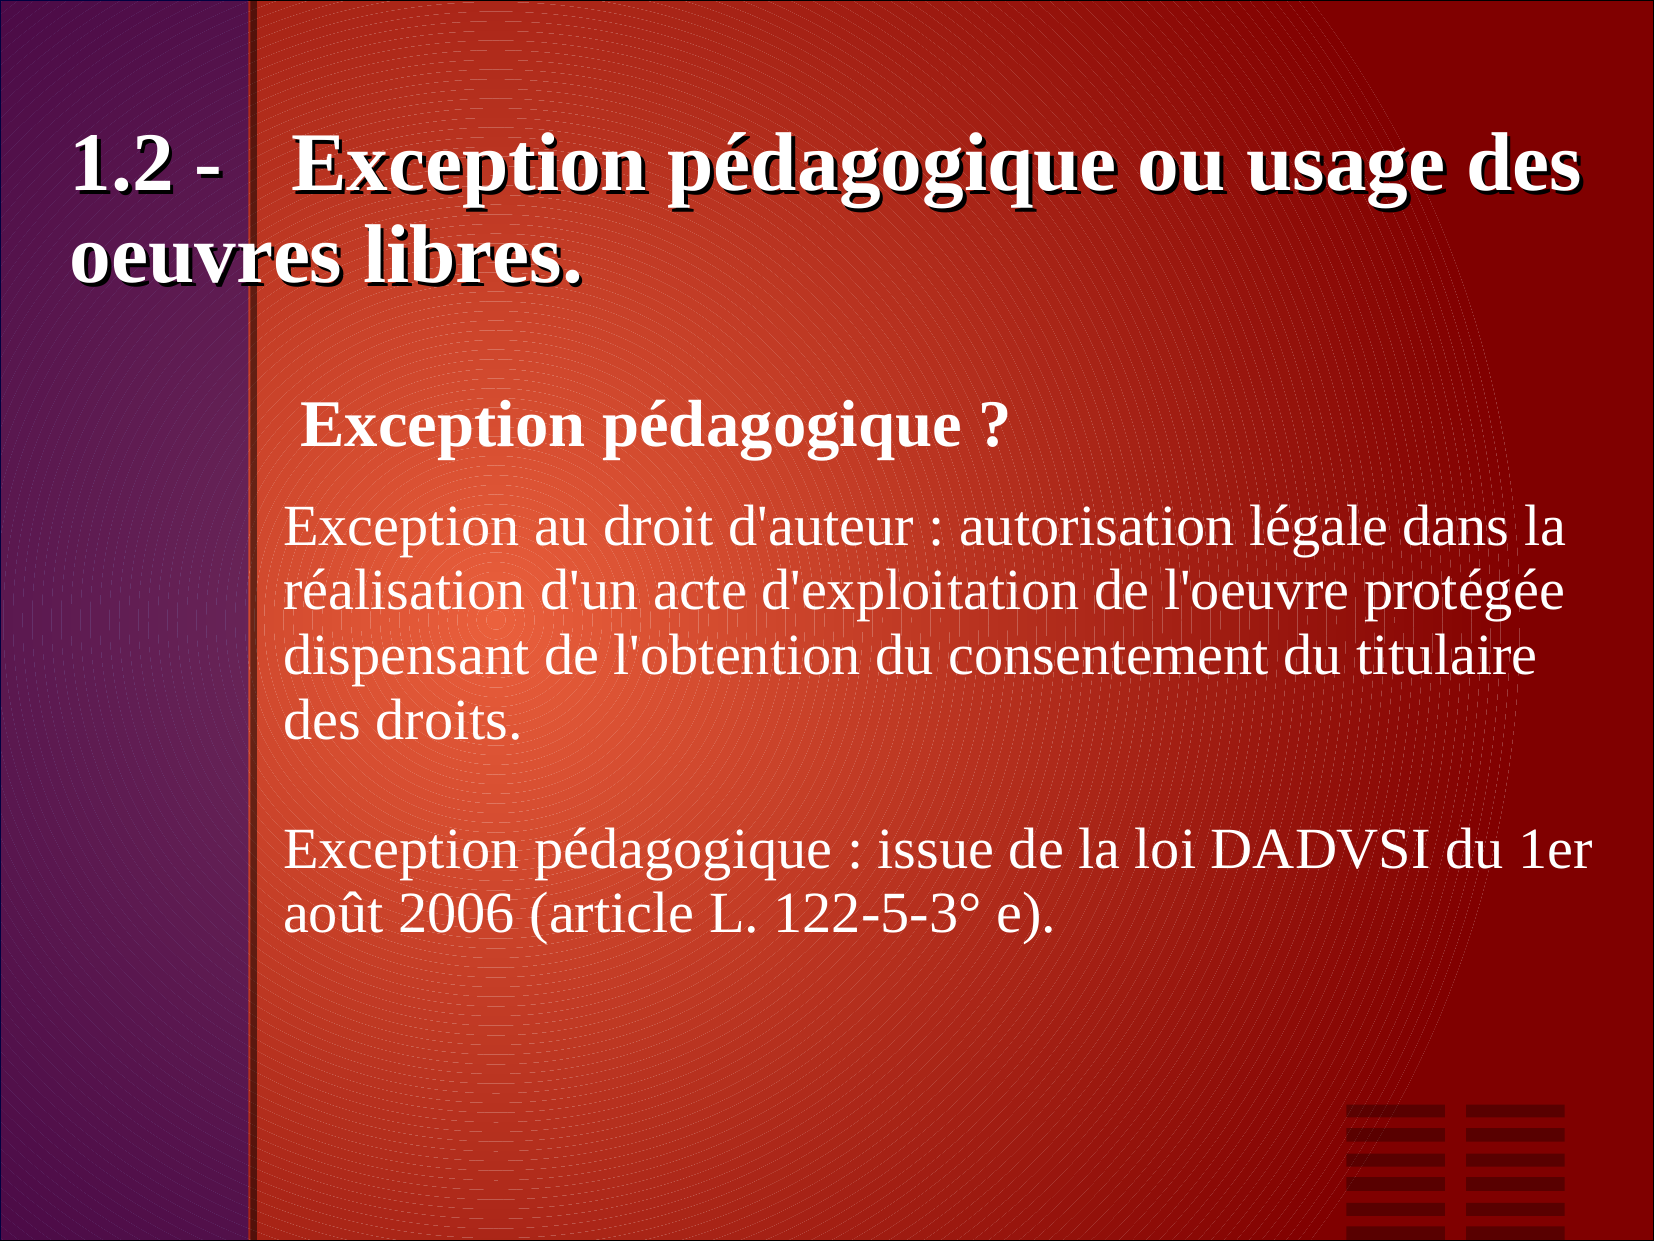

# 1.2 - 	Exception pédagogique ou usage des oeuvres libres.
 Exception pédagogique ?
Exception au droit d'auteur : autorisation légale dans la réalisation d'un acte d'exploitation de l'oeuvre protégée dispensant de l'obtention du consentement du titulaire des droits.
Exception pédagogique : issue de la loi DADVSI du 1er août 2006 (article L. 122-5-3° e).